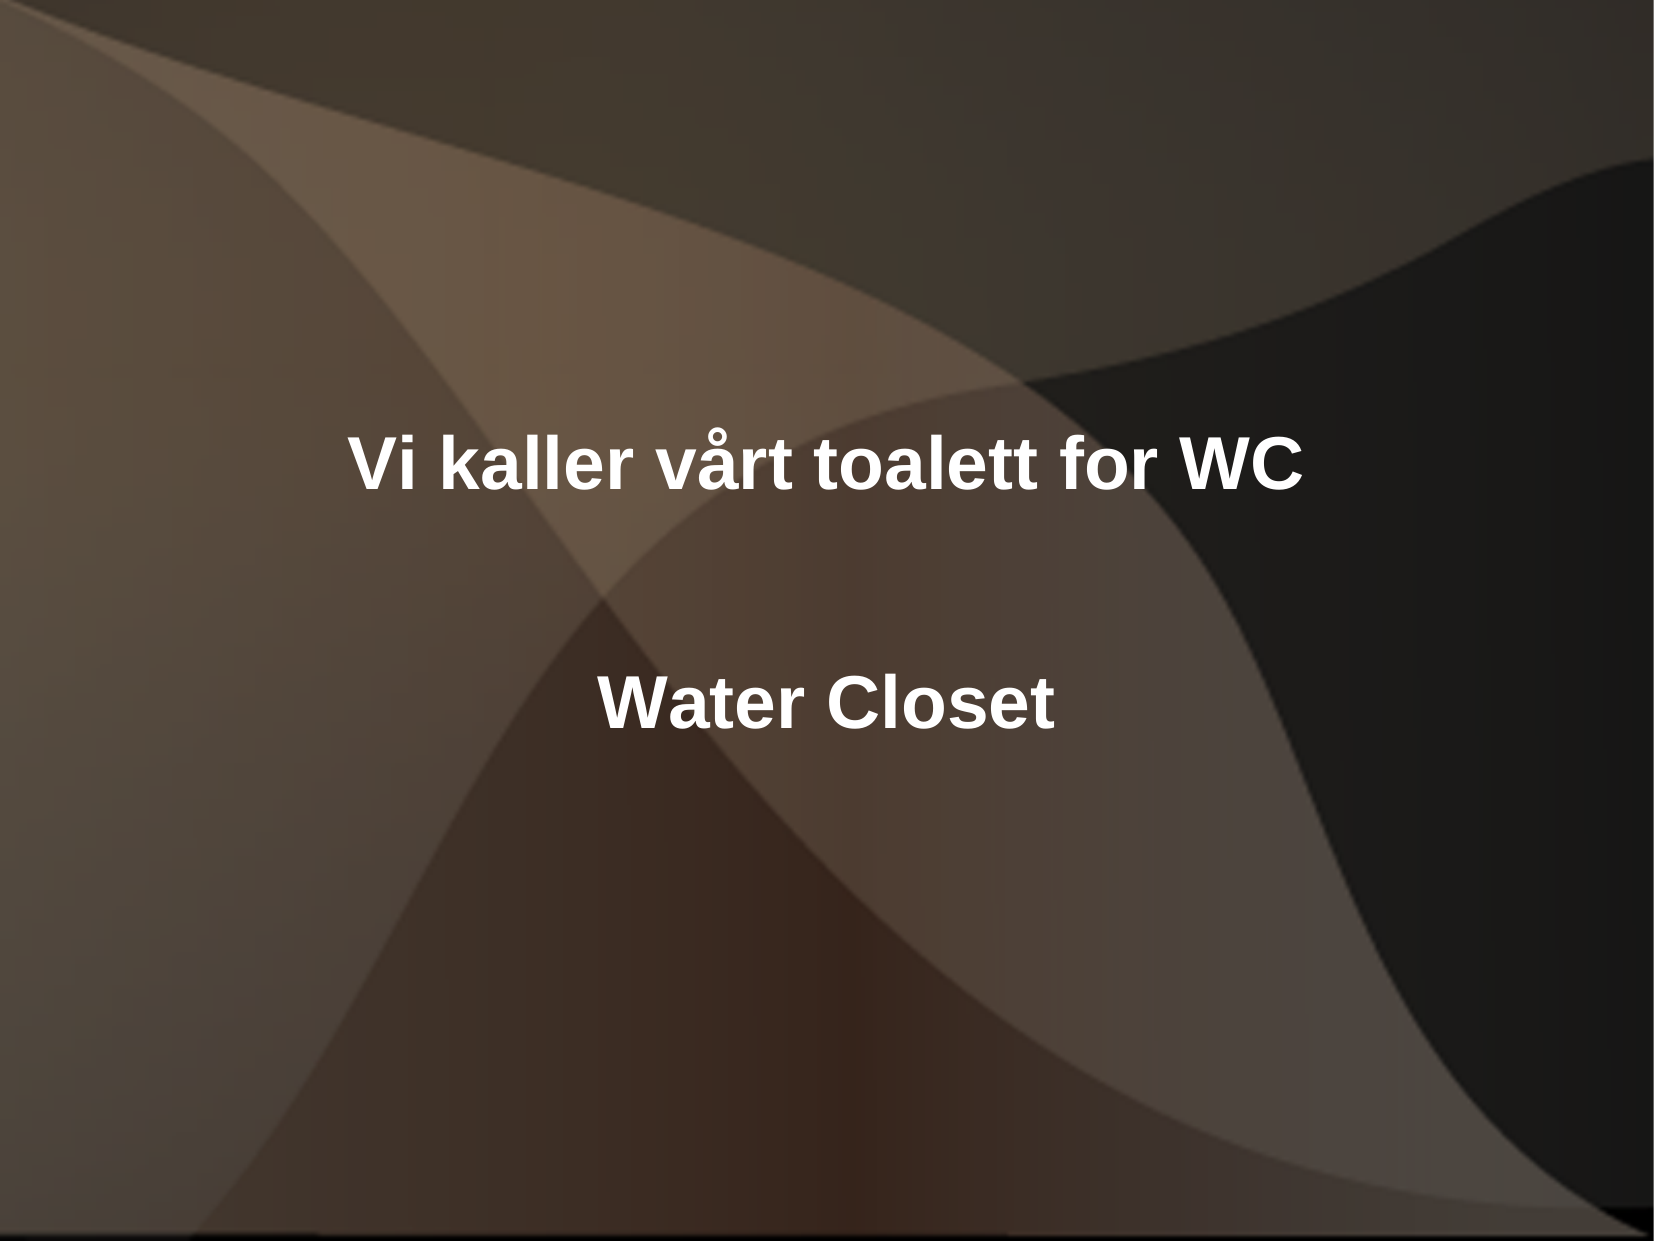

# Vi kaller vårt toalett for WC
Water Closet